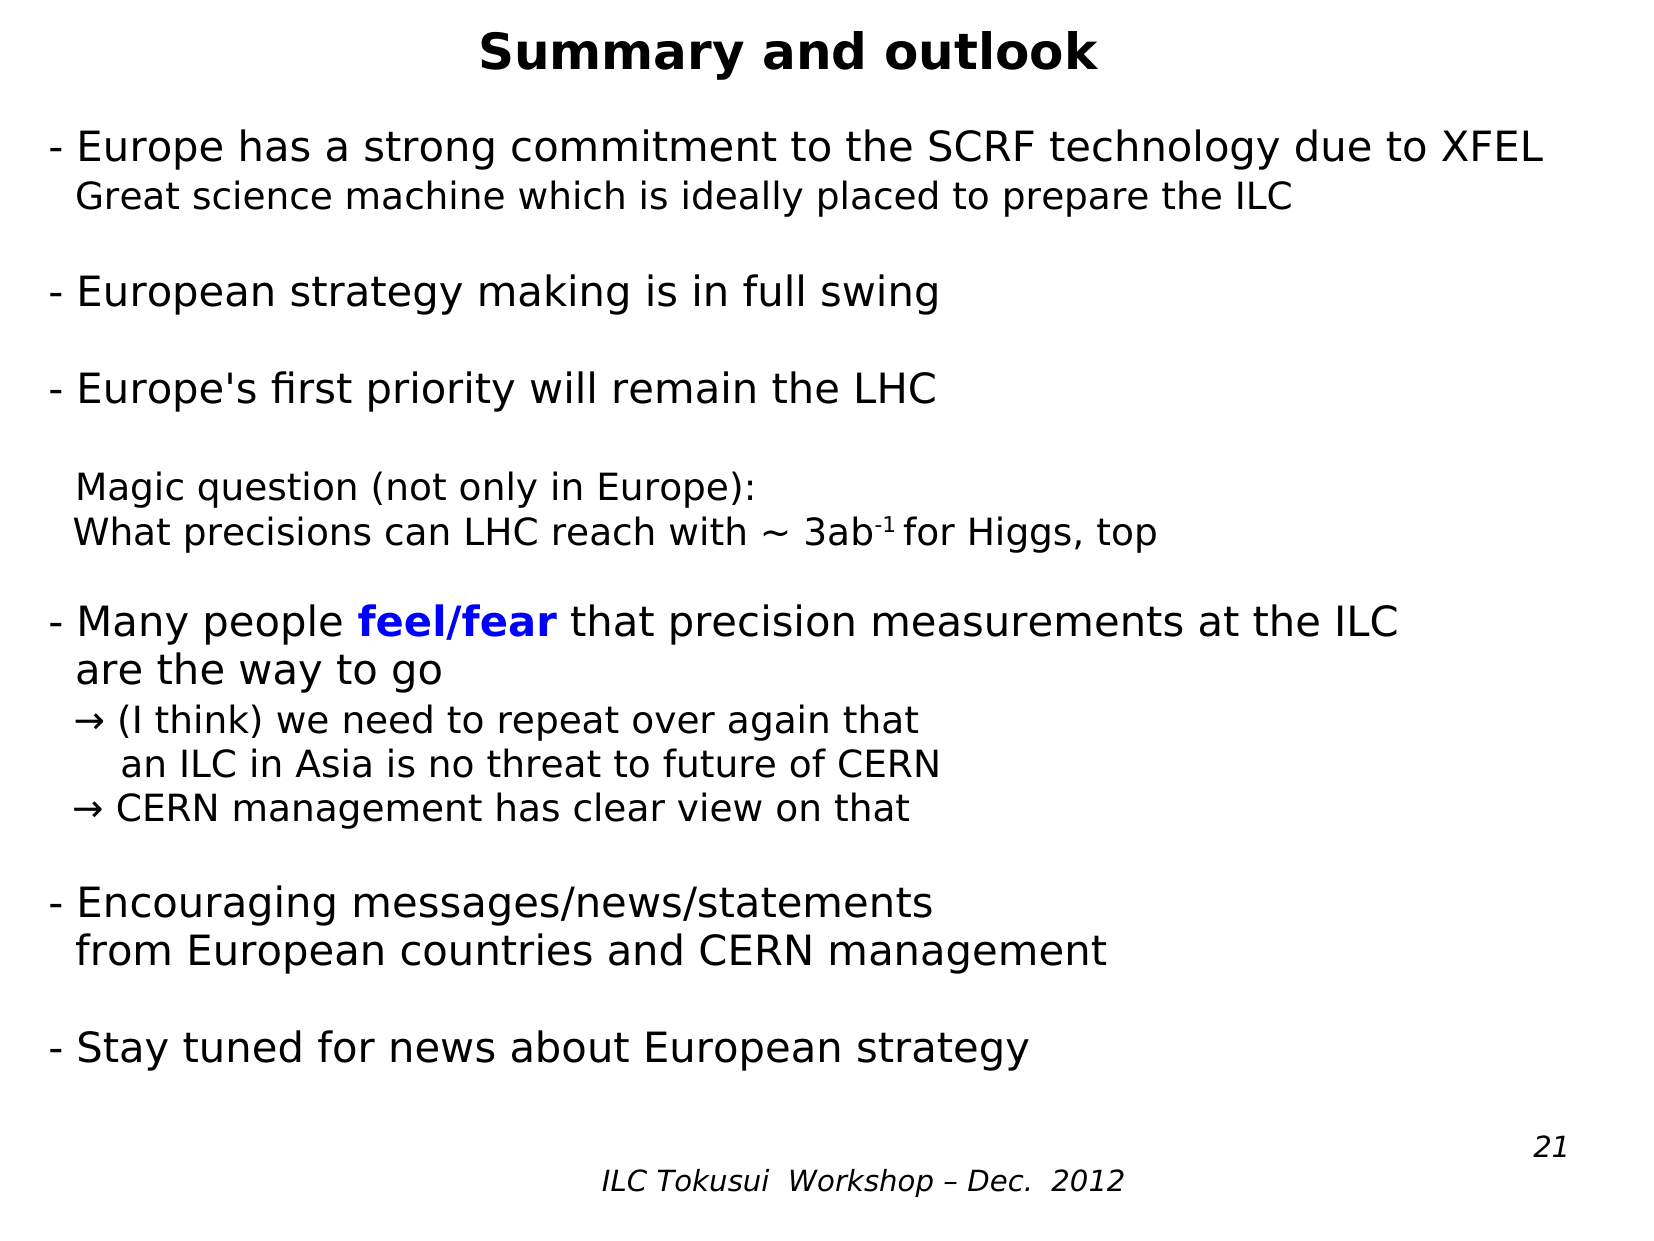

Summary and outlook
- Europe has a strong commitment to the SCRF technology due to XFEL
 Great science machine which is ideally placed to prepare the ILC
- European strategy making is in full swing
- Europe's first priority will remain the LHC
 Magic question (not only in Europe):
 What precisions can LHC reach with ~ 3ab-1 for Higgs, top
- Many people feel/fear that precision measurements at the ILC
 are the way to go
 → (I think) we need to repeat over again that
 an ILC in Asia is no threat to future of CERN
 → CERN management has clear view on that
- Encouraging messages/news/statements
 from European countries and CERN management
- Stay tuned for news about European strategy
FCPPL Workshop - March 2012
21